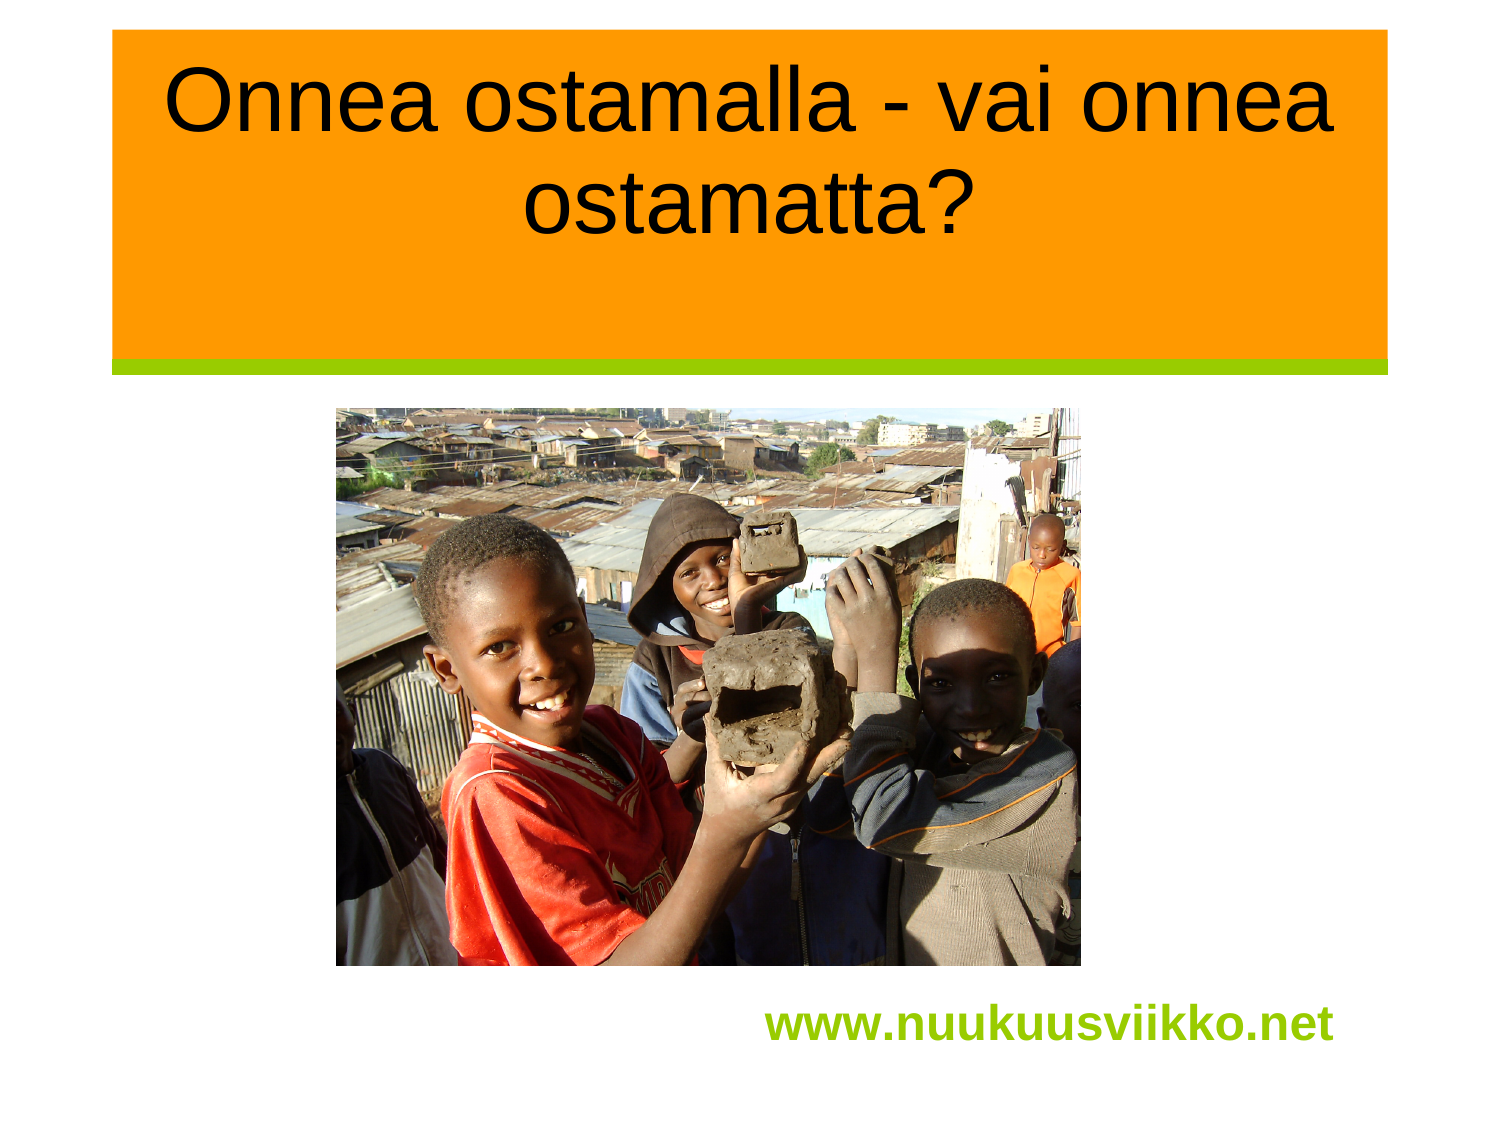

# Onnea ostamalla - vai onnea ostamatta?
www.nuukuusviikko.net